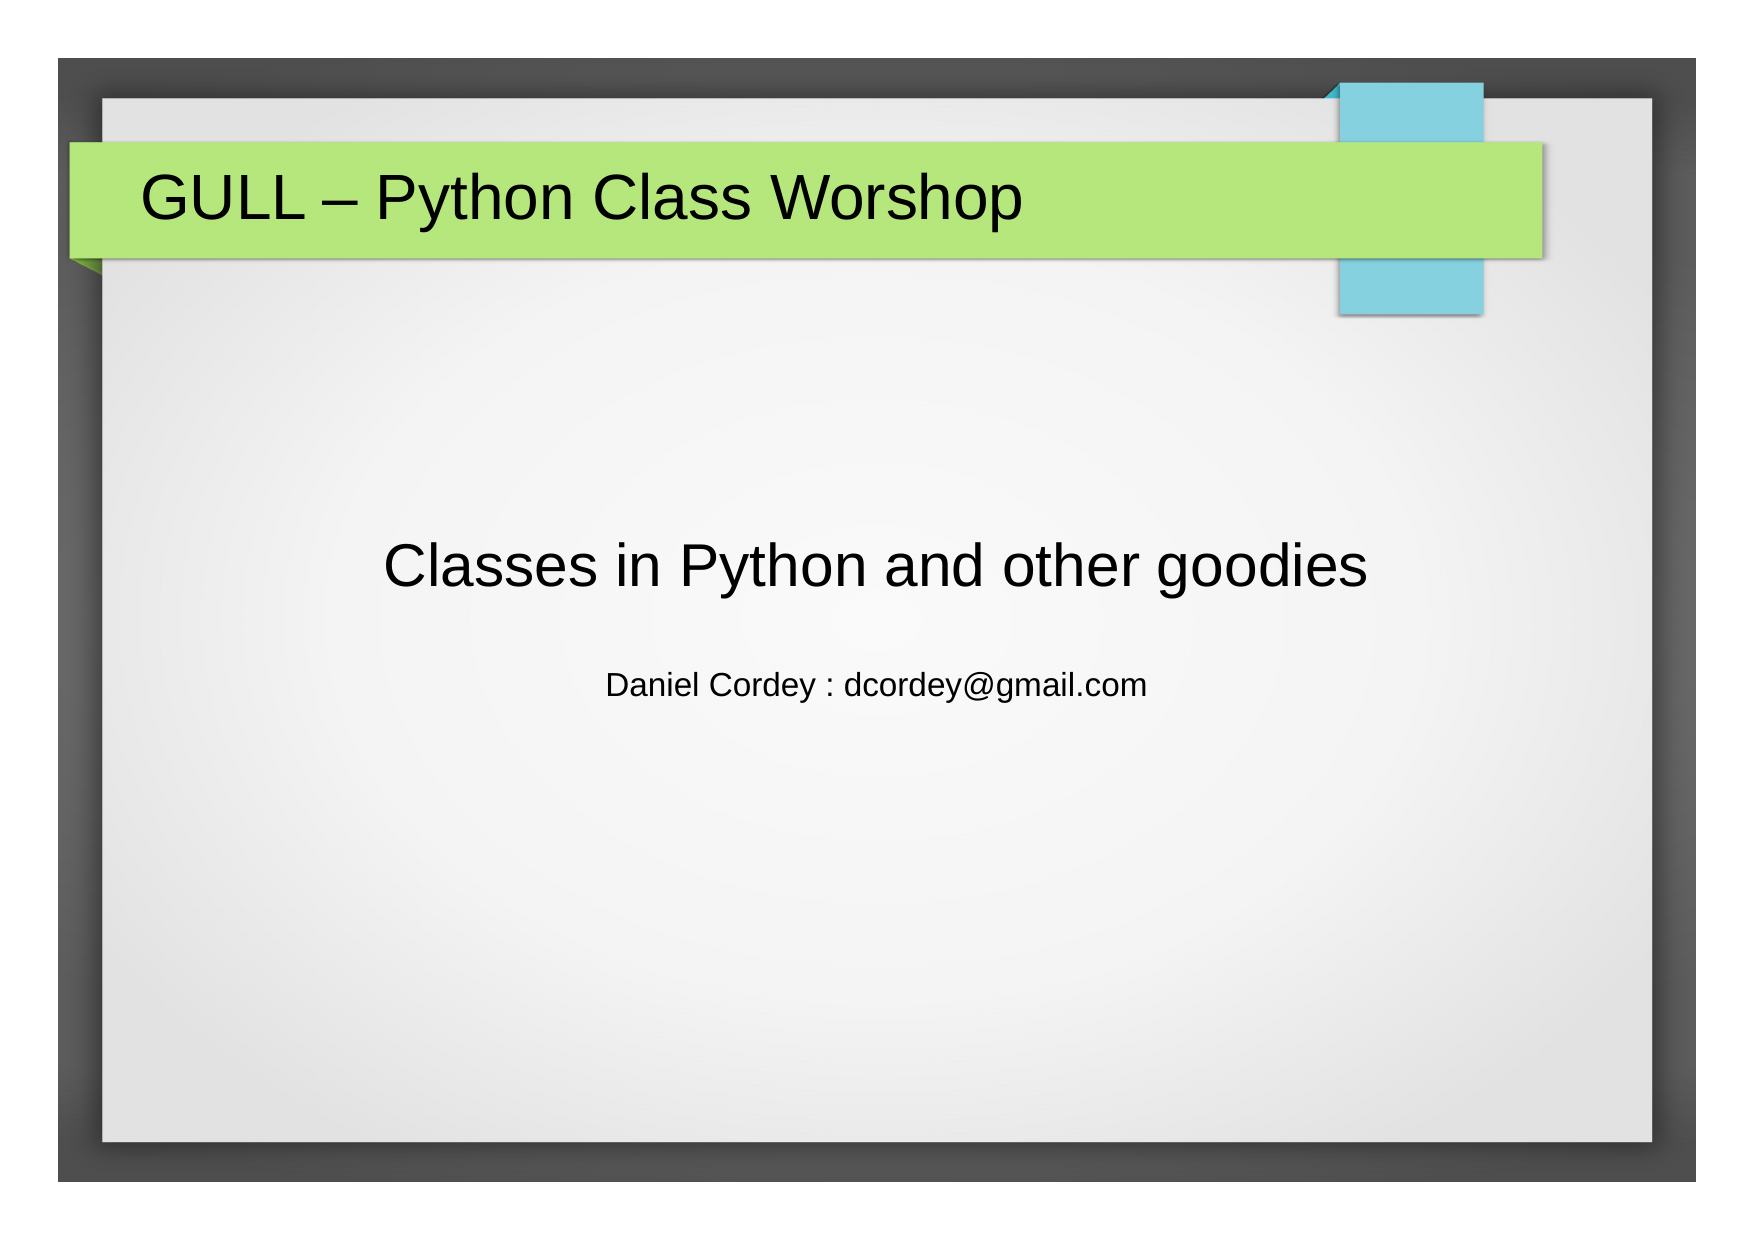

# GULL – Python Class Worshop
Classes in Python and other goodies
Daniel Cordey : dcordey@gmail.com